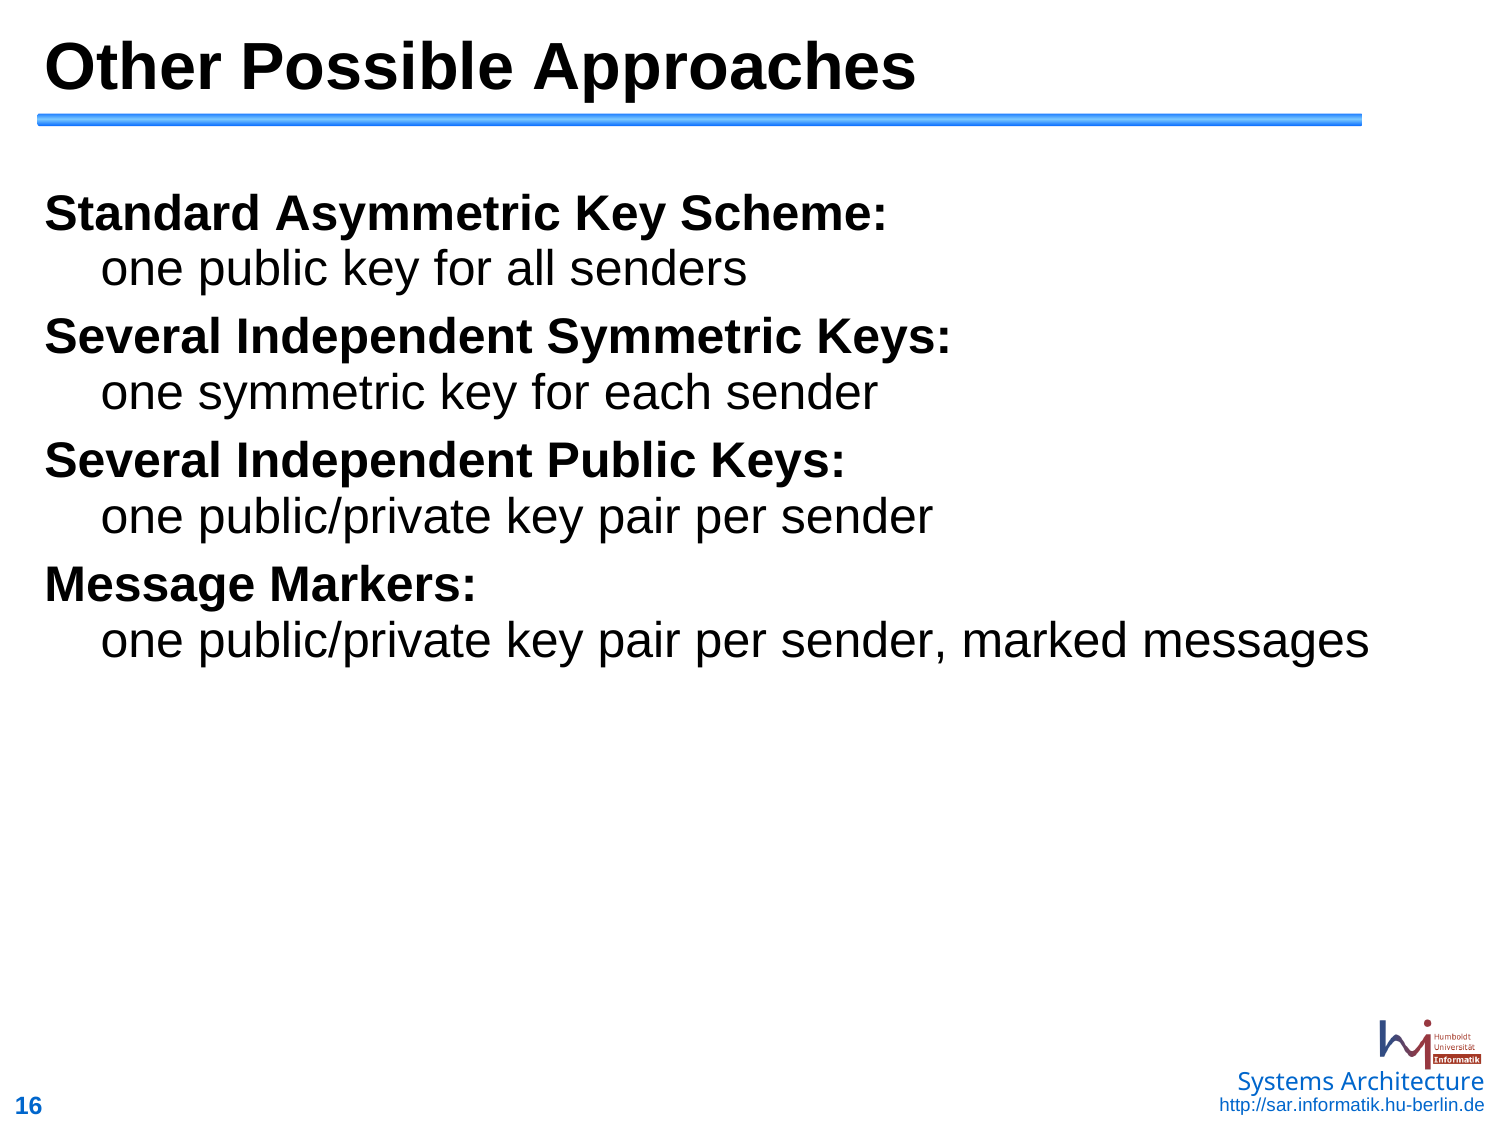

# Other Possible Approaches
Standard Asymmetric Key Scheme:
one public key for all senders
Several Independent Symmetric Keys:
one symmetric key for each sender
Several Independent Public Keys:
one public/private key pair per sender
Message Markers:
one public/private key pair per sender, marked messages